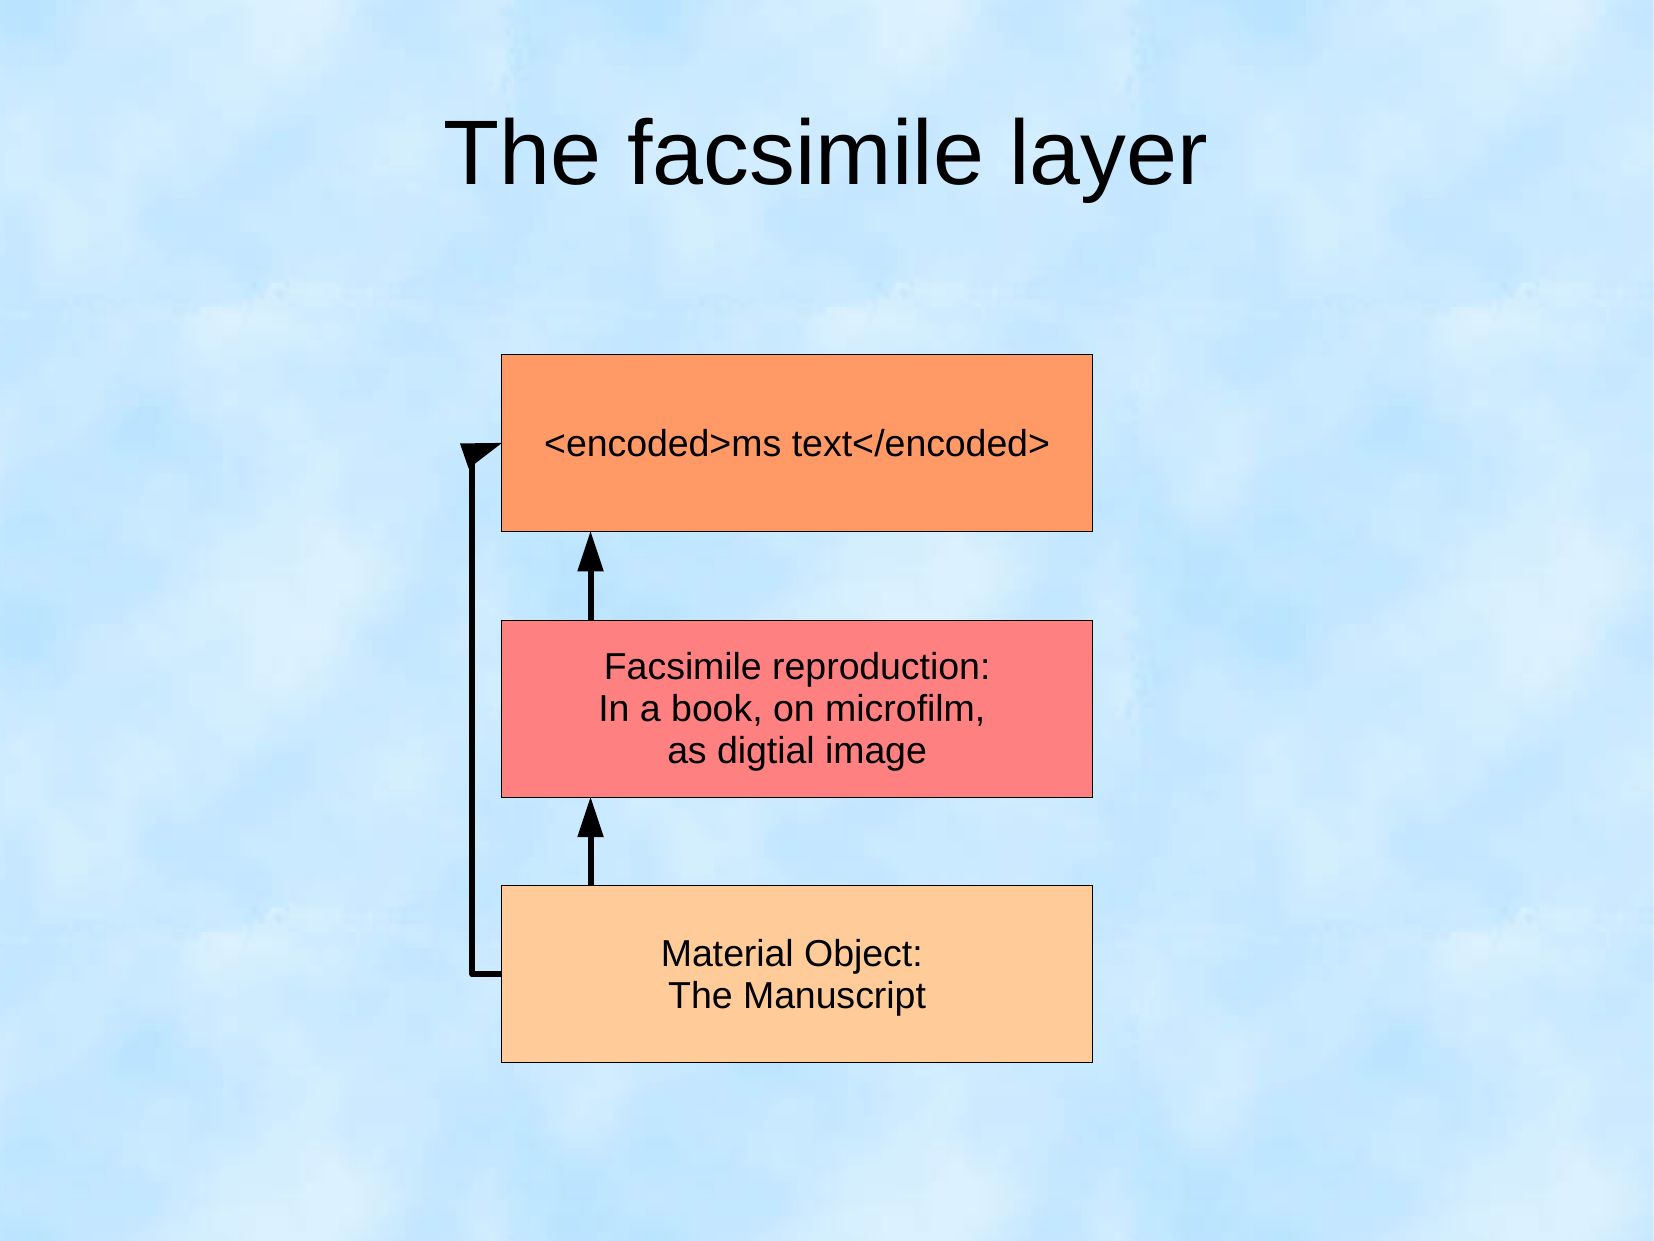

# The facsimile layer
<encoded>ms text</encoded>
Facsimile reproduction:
In a book, on microfilm,
as digtial image
Material Object:
The Manuscript